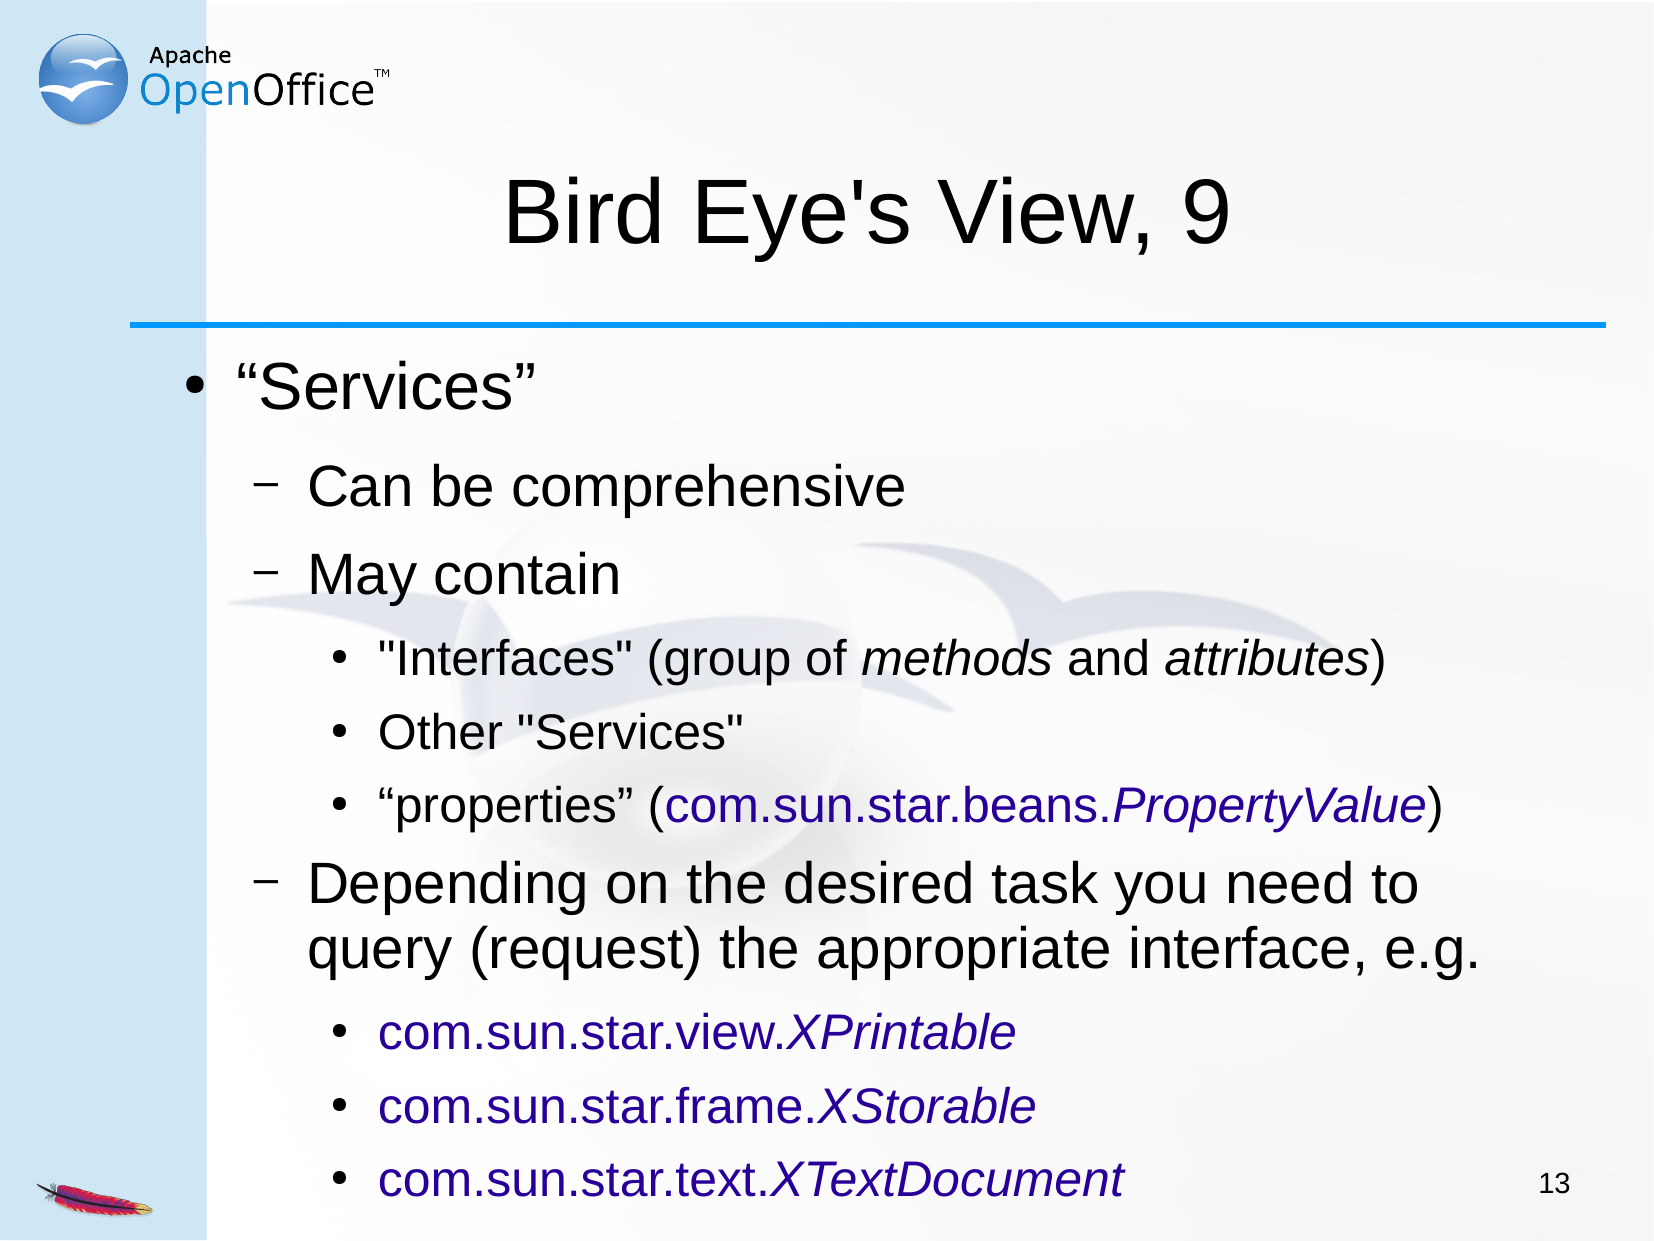

# Bird Eye's View, 9
“Services”
Can be comprehensive
May contain
"Interfaces" (group of methods and attributes)
Other "Services"
“properties” (com.sun.star.beans.PropertyValue)
Depending on the desired task you need to query (request) the appropriate interface, e.g.
com.sun.star.view.XPrintable
com.sun.star.frame.XStorable
com.sun.star.text.XTextDocument
13